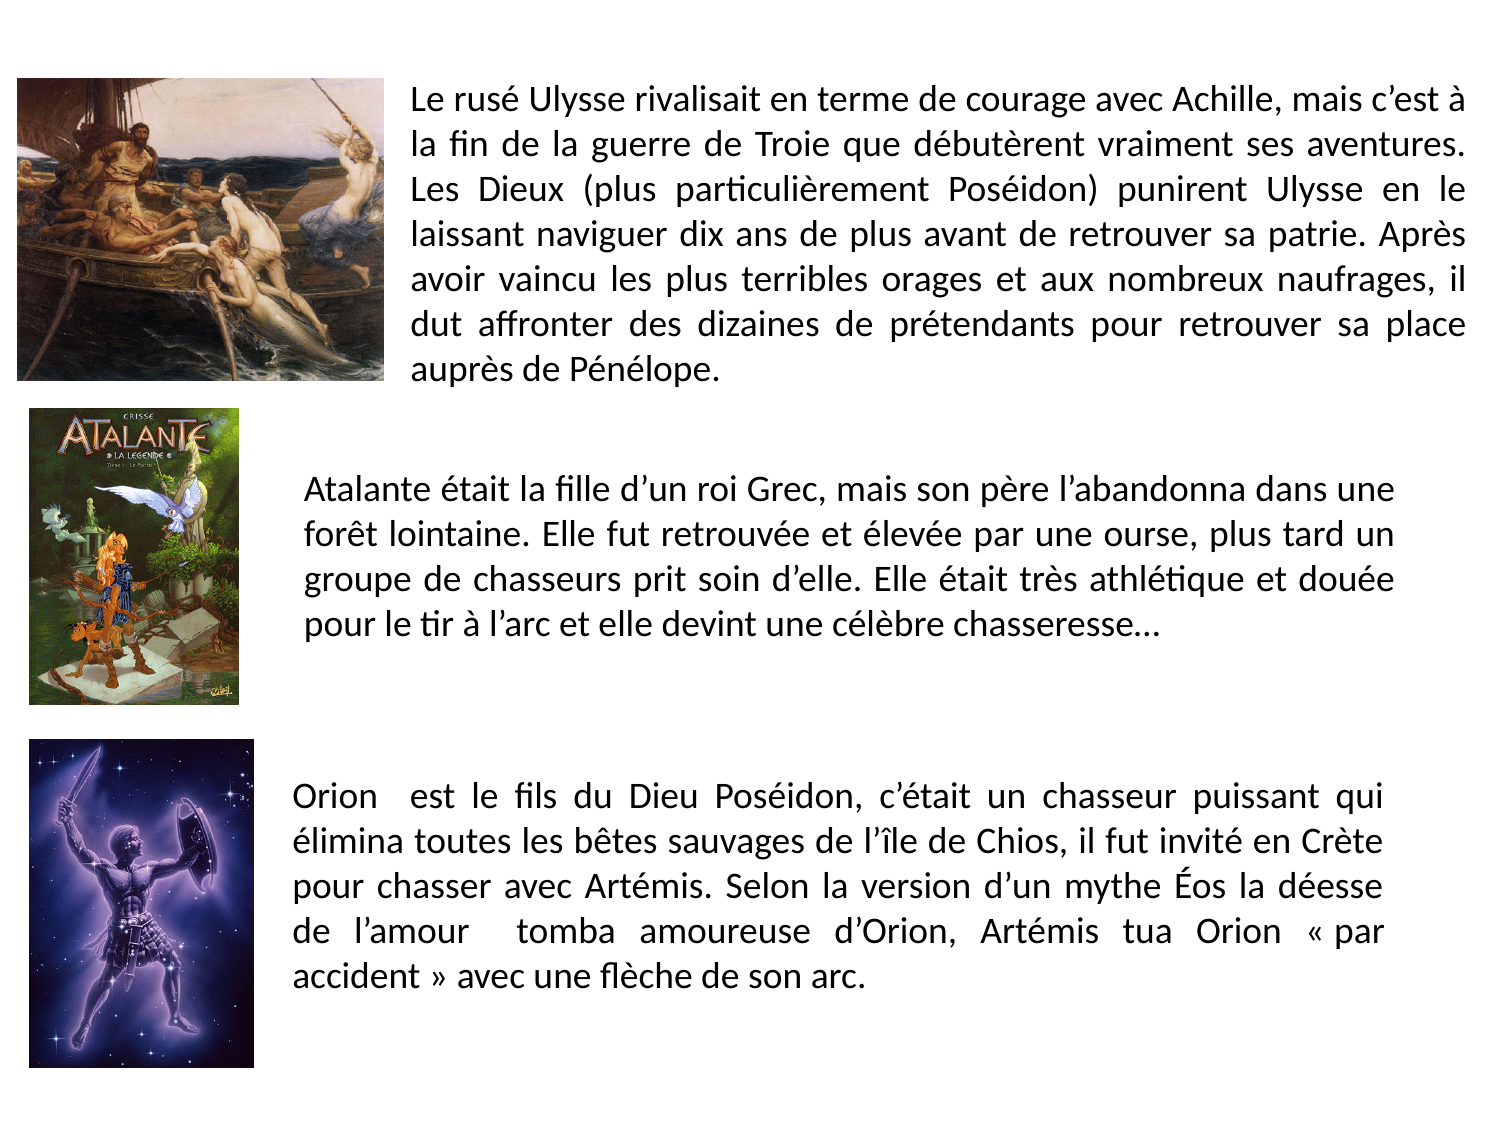

Le rusé Ulysse rivalisait en terme de courage avec Achille, mais c’est à la fin de la guerre de Troie que débutèrent vraiment ses aventures. Les Dieux (plus particulièrement Poséidon) punirent Ulysse en le laissant naviguer dix ans de plus avant de retrouver sa patrie. Après avoir vaincu les plus terribles orages et aux nombreux naufrages, il dut affronter des dizaines de prétendants pour retrouver sa place auprès de Pénélope.
Atalante était la fille d’un roi Grec, mais son père l’abandonna dans une forêt lointaine. Elle fut retrouvée et élevée par une ourse, plus tard un groupe de chasseurs prit soin d’elle. Elle était très athlétique et douée pour le tir à l’arc et elle devint une célèbre chasseresse…
Orion est le fils du Dieu Poséidon, c’était un chasseur puissant qui élimina toutes les bêtes sauvages de l’île de Chios, il fut invité en Crète pour chasser avec Artémis. Selon la version d’un mythe Éos la déesse de l’amour tomba amoureuse d’Orion, Artémis tua Orion « par accident » avec une flèche de son arc.